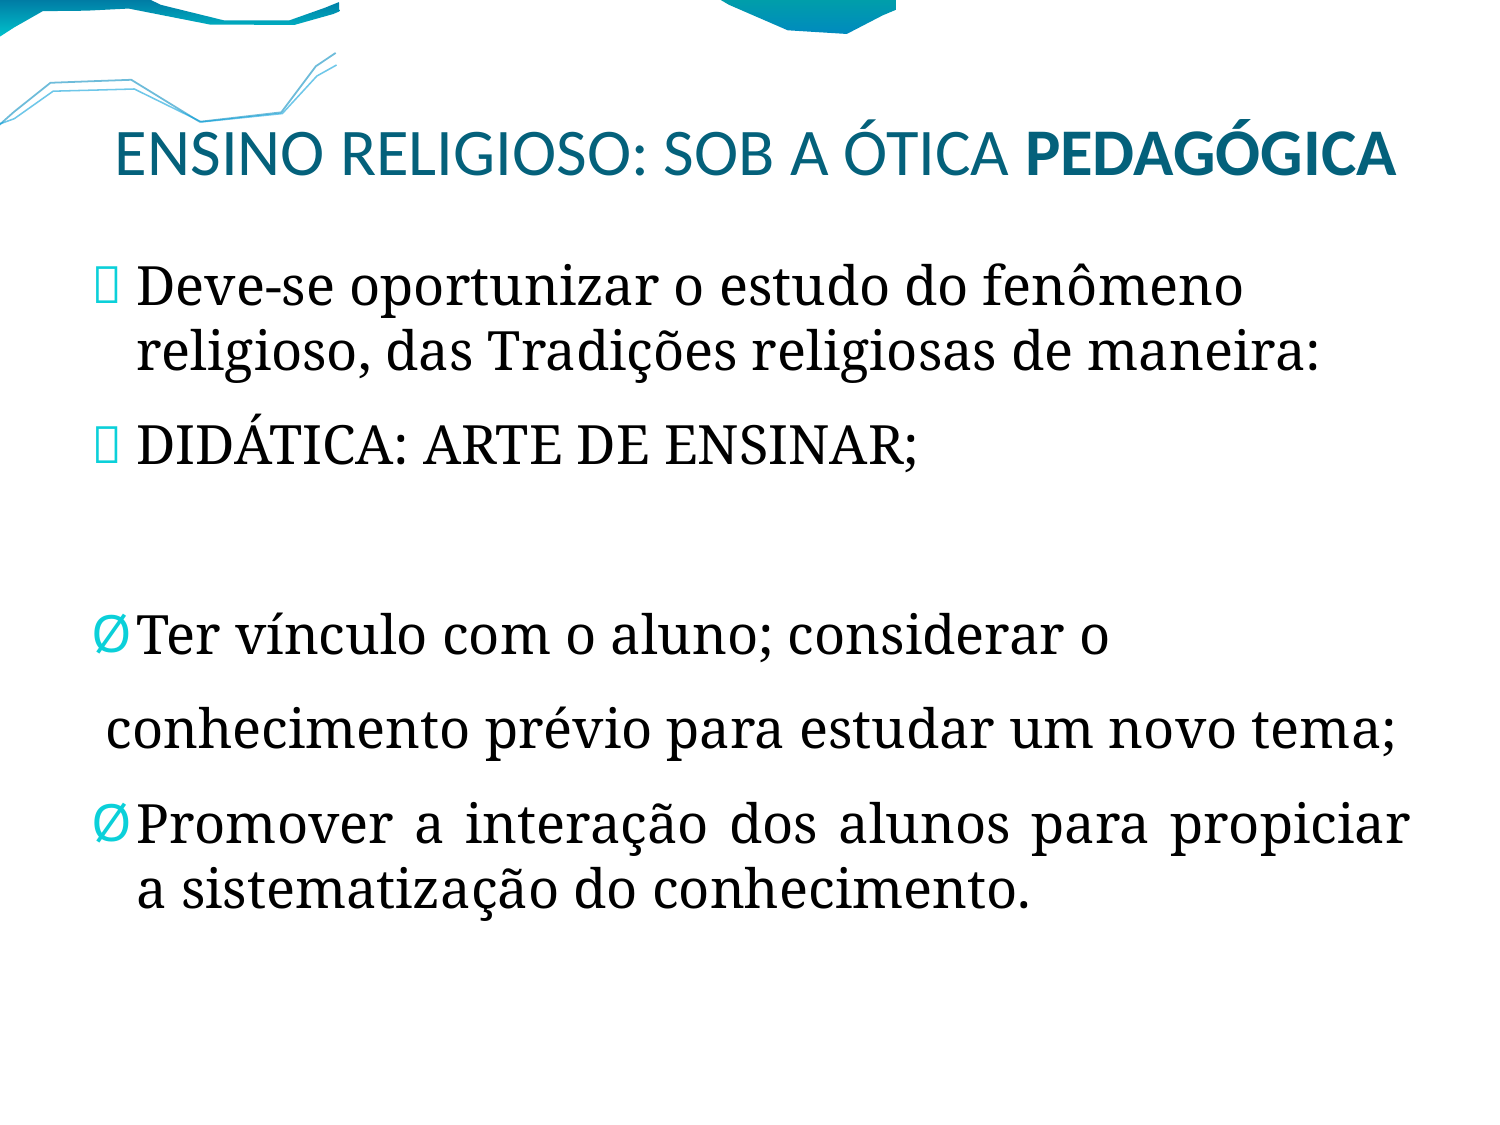

# ENSINO RELIGIOSO: SOB A ÓTICA PEDAGÓGICA
Deve-se oportunizar o estudo do fenômeno religioso, das Tradições religiosas de maneira:
DIDÁTICA: ARTE DE ENSINAR;
Ter vínculo com o aluno; considerar o
 conhecimento prévio para estudar um novo tema;
Promover a interação dos alunos para propiciar a sistematização do conhecimento.